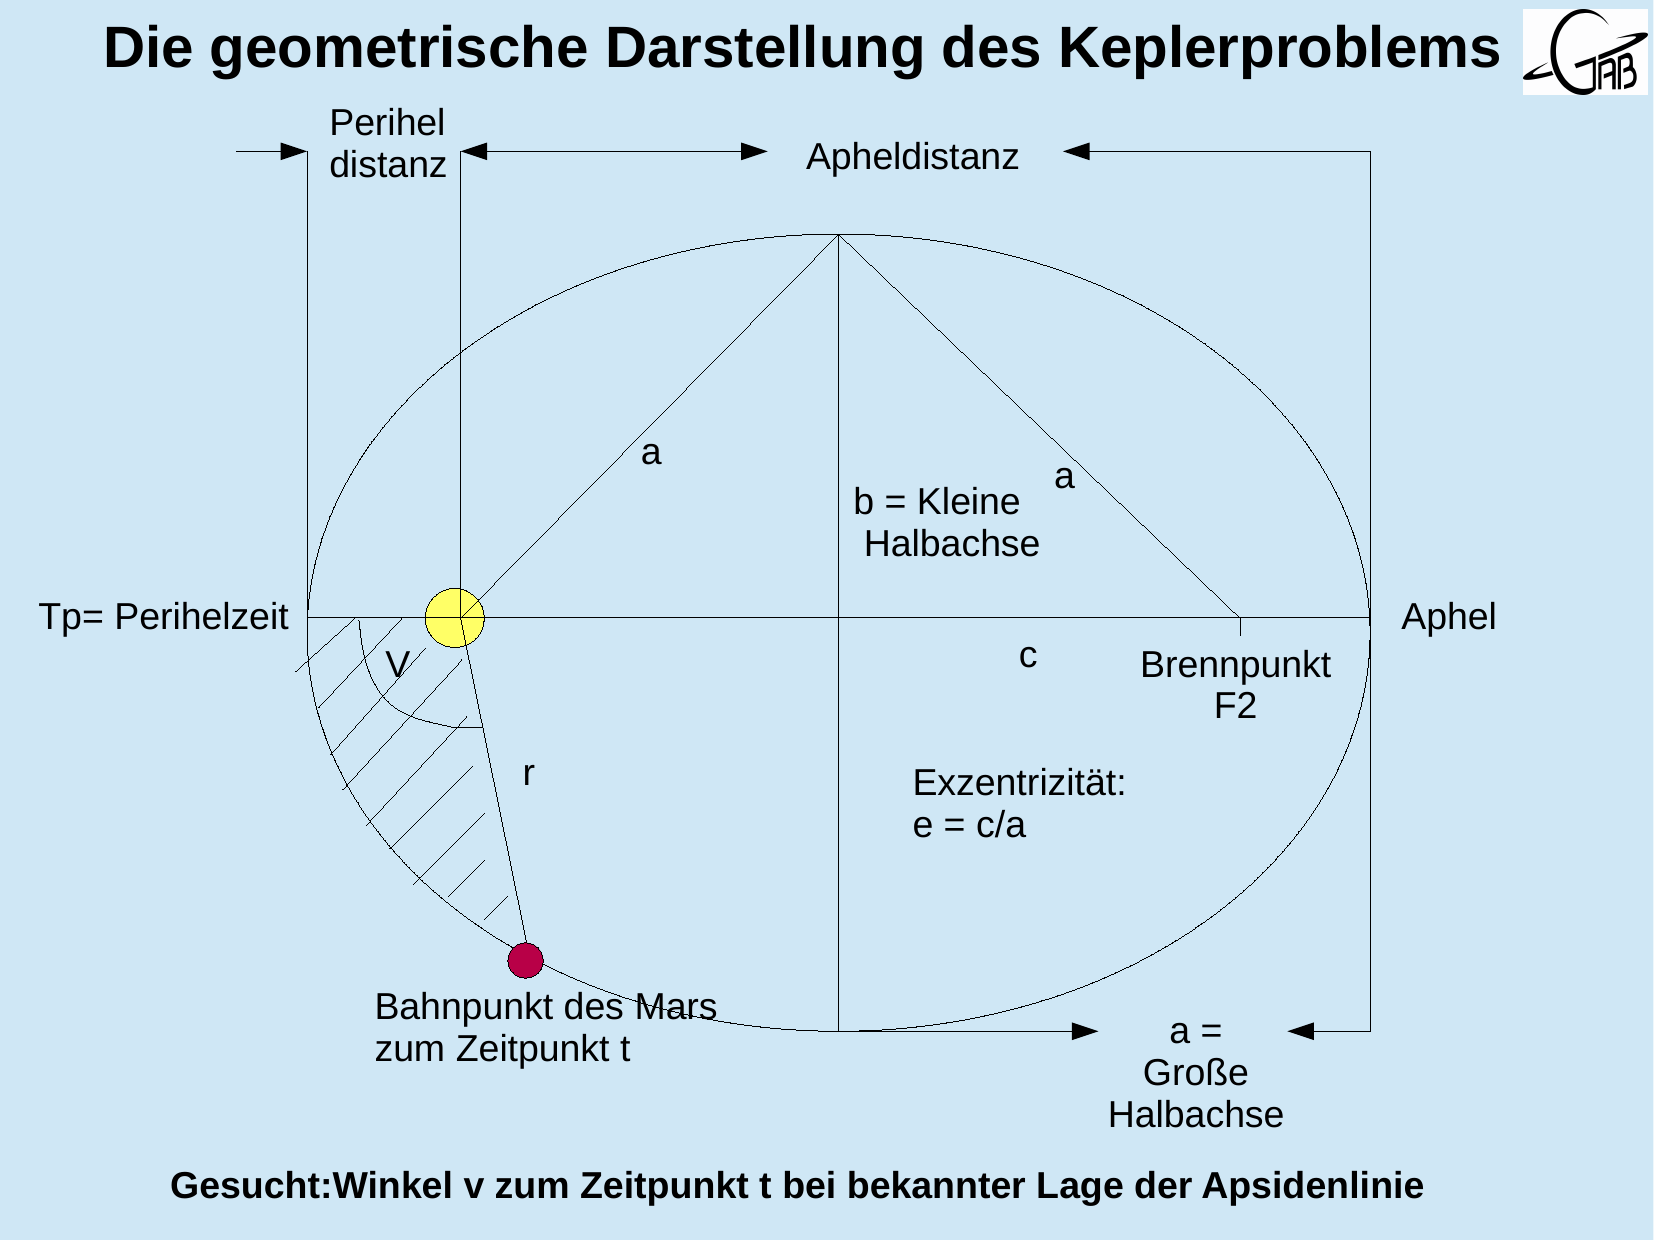

# Die geometrische Darstellung des Keplerproblems
Perihel
distanz
Apheldistanz
a
a
b = Kleine
 Halbachse
Tp= Perihelzeit
Aphel
c
Brennpunkt
 F2
V
r
Exzentrizität:
e = c/a
Bahnpunkt des Mars
zum Zeitpunkt t
a =
Große
Halbachse
Gesucht:Winkel v zum Zeitpunkt t bei bekannter Lage der Apsidenlinie